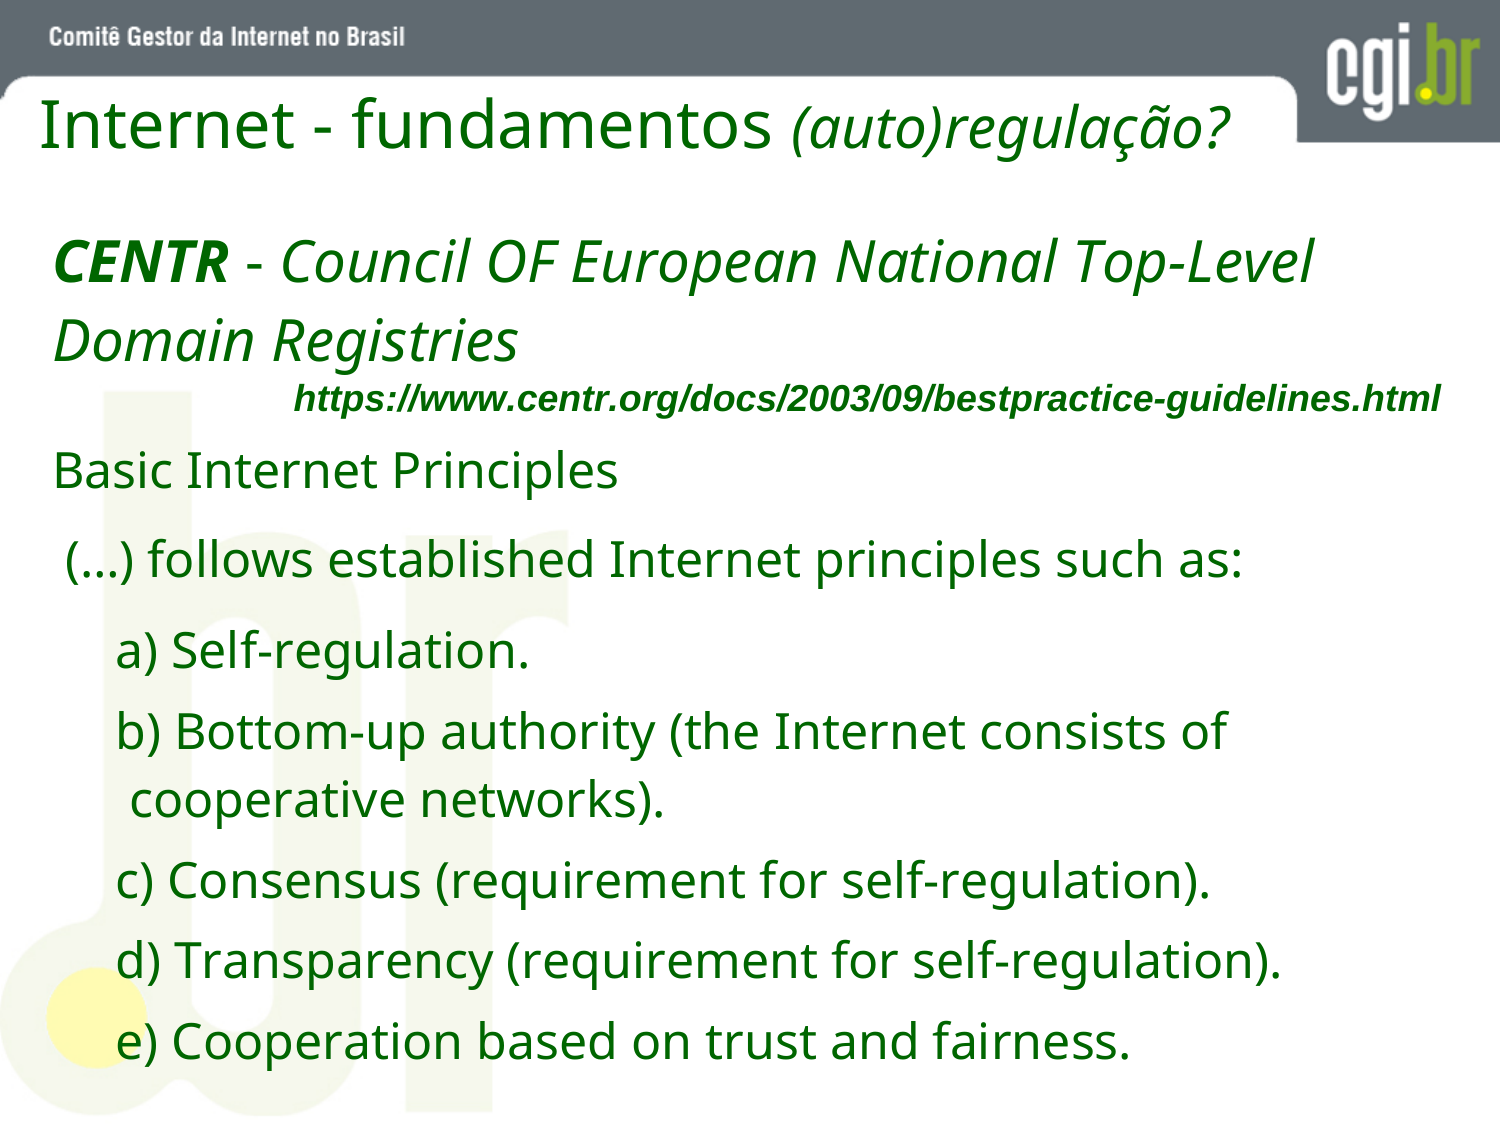

# Internet - fundamentos (auto)regulação?
CENTR - Council OF European National Top-Level Domain Registries
 https://www.centr.org/docs/2003/09/bestpractice-guidelines.html
Basic Internet Principles
 (…) follows established Internet principles such as:
a) Self-regulation.
b) Bottom-up authority (the Internet consists of 		cooperative networks).
c) Consensus (requirement for self-regulation).
d) Transparency (requirement for self-regulation).
e) Cooperation based on trust and fairness.